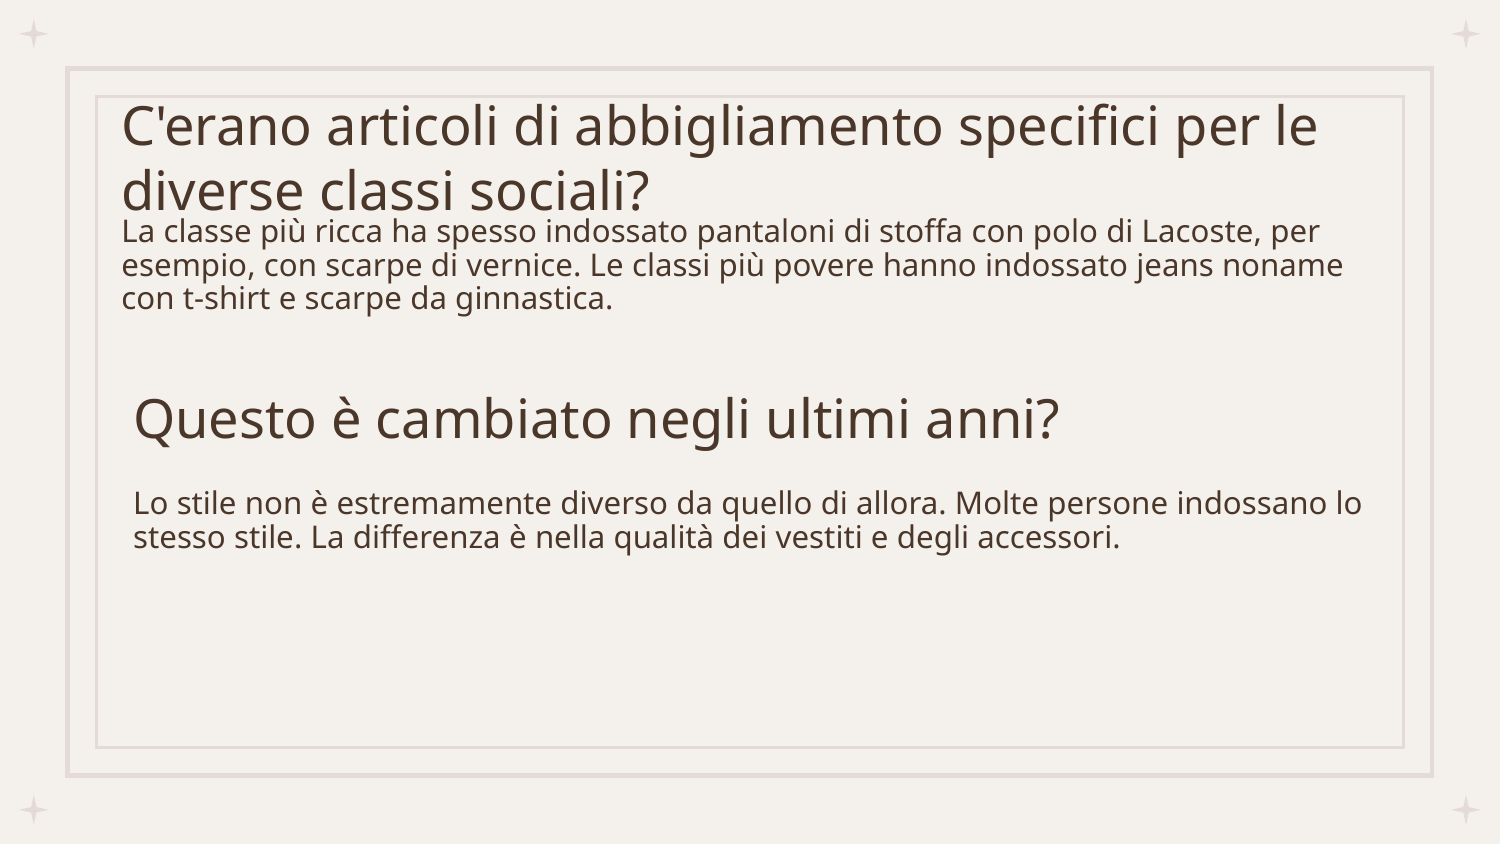

# C'erano articoli di abbigliamento specifici per le diverse classi sociali?
La classe più ricca ha spesso indossato pantaloni di stoffa con polo di Lacoste, per esempio, con scarpe di vernice. Le classi più povere hanno indossato jeans noname con t-shirt e scarpe da ginnastica.
Questo è cambiato negli ultimi anni?
Lo stile non è estremamente diverso da quello di allora. Molte persone indossano lo stesso stile. La differenza è nella qualità dei vestiti e degli accessori.